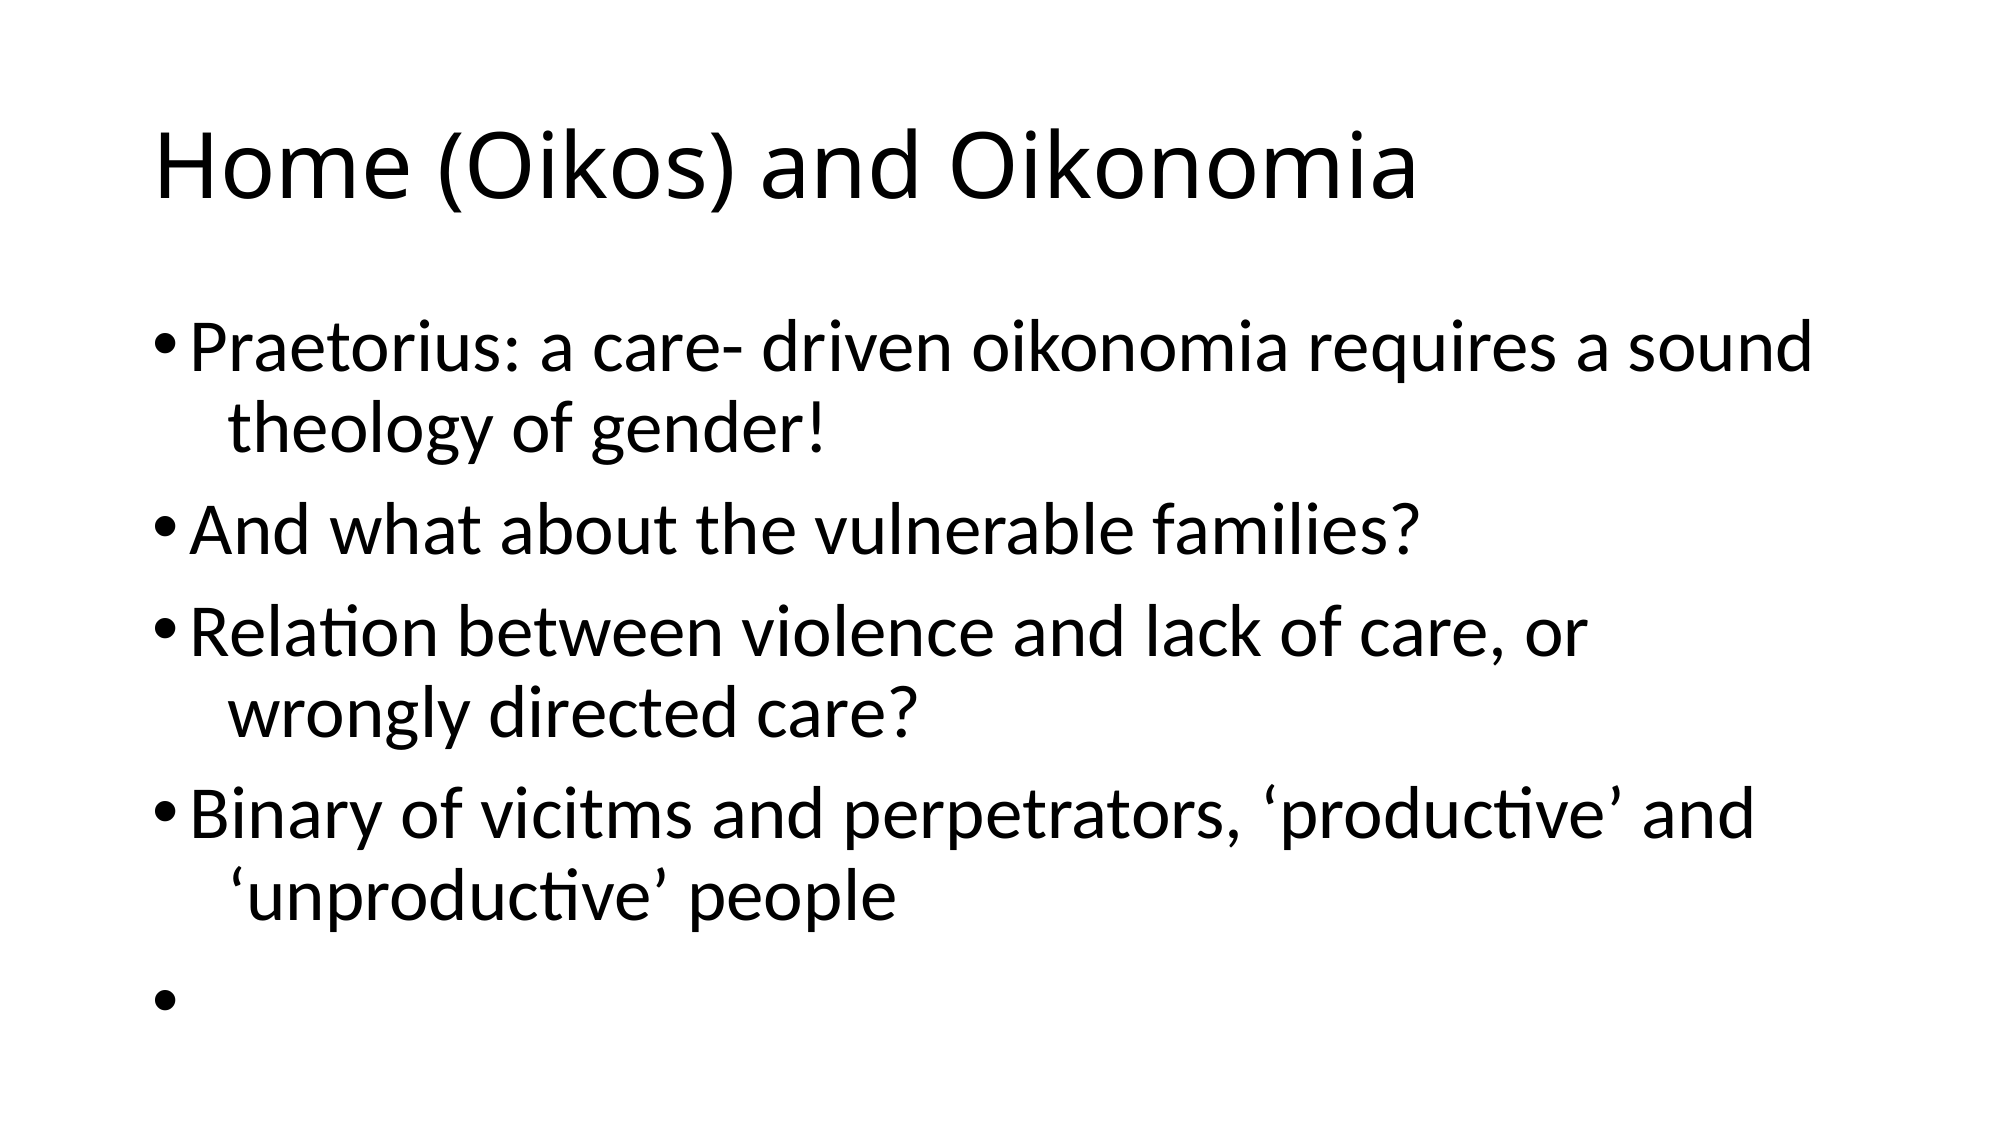

# Home (Oikos) and Oikonomia
Praetorius: a care- driven oikonomia requires a sound theology of gender!
And what about the vulnerable families?
Relation between violence and lack of care, or wrongly directed care?
Binary of vicitms and perpetrators, ‘productive’ and ‘unproductive’ people